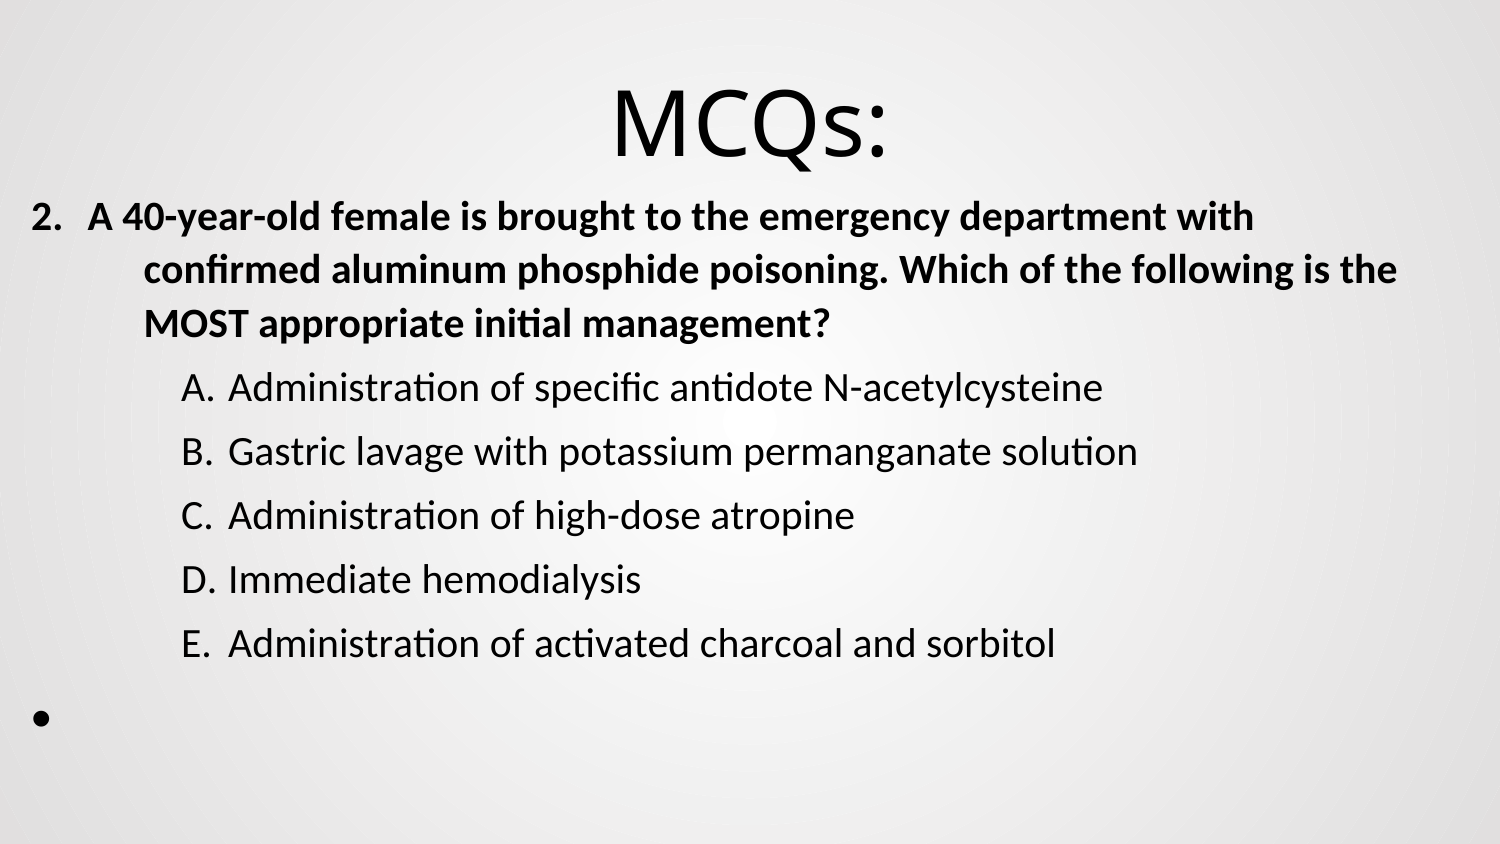

MCQs:
# A 40-year-old female is brought to the emergency department with confirmed aluminum phosphide poisoning. Which of the following is the MOST appropriate initial management?
Administration of specific antidote N-acetylcysteine
Gastric lavage with potassium permanganate solution
Administration of high-dose atropine
Immediate hemodialysis
Administration of activated charcoal and sorbitol